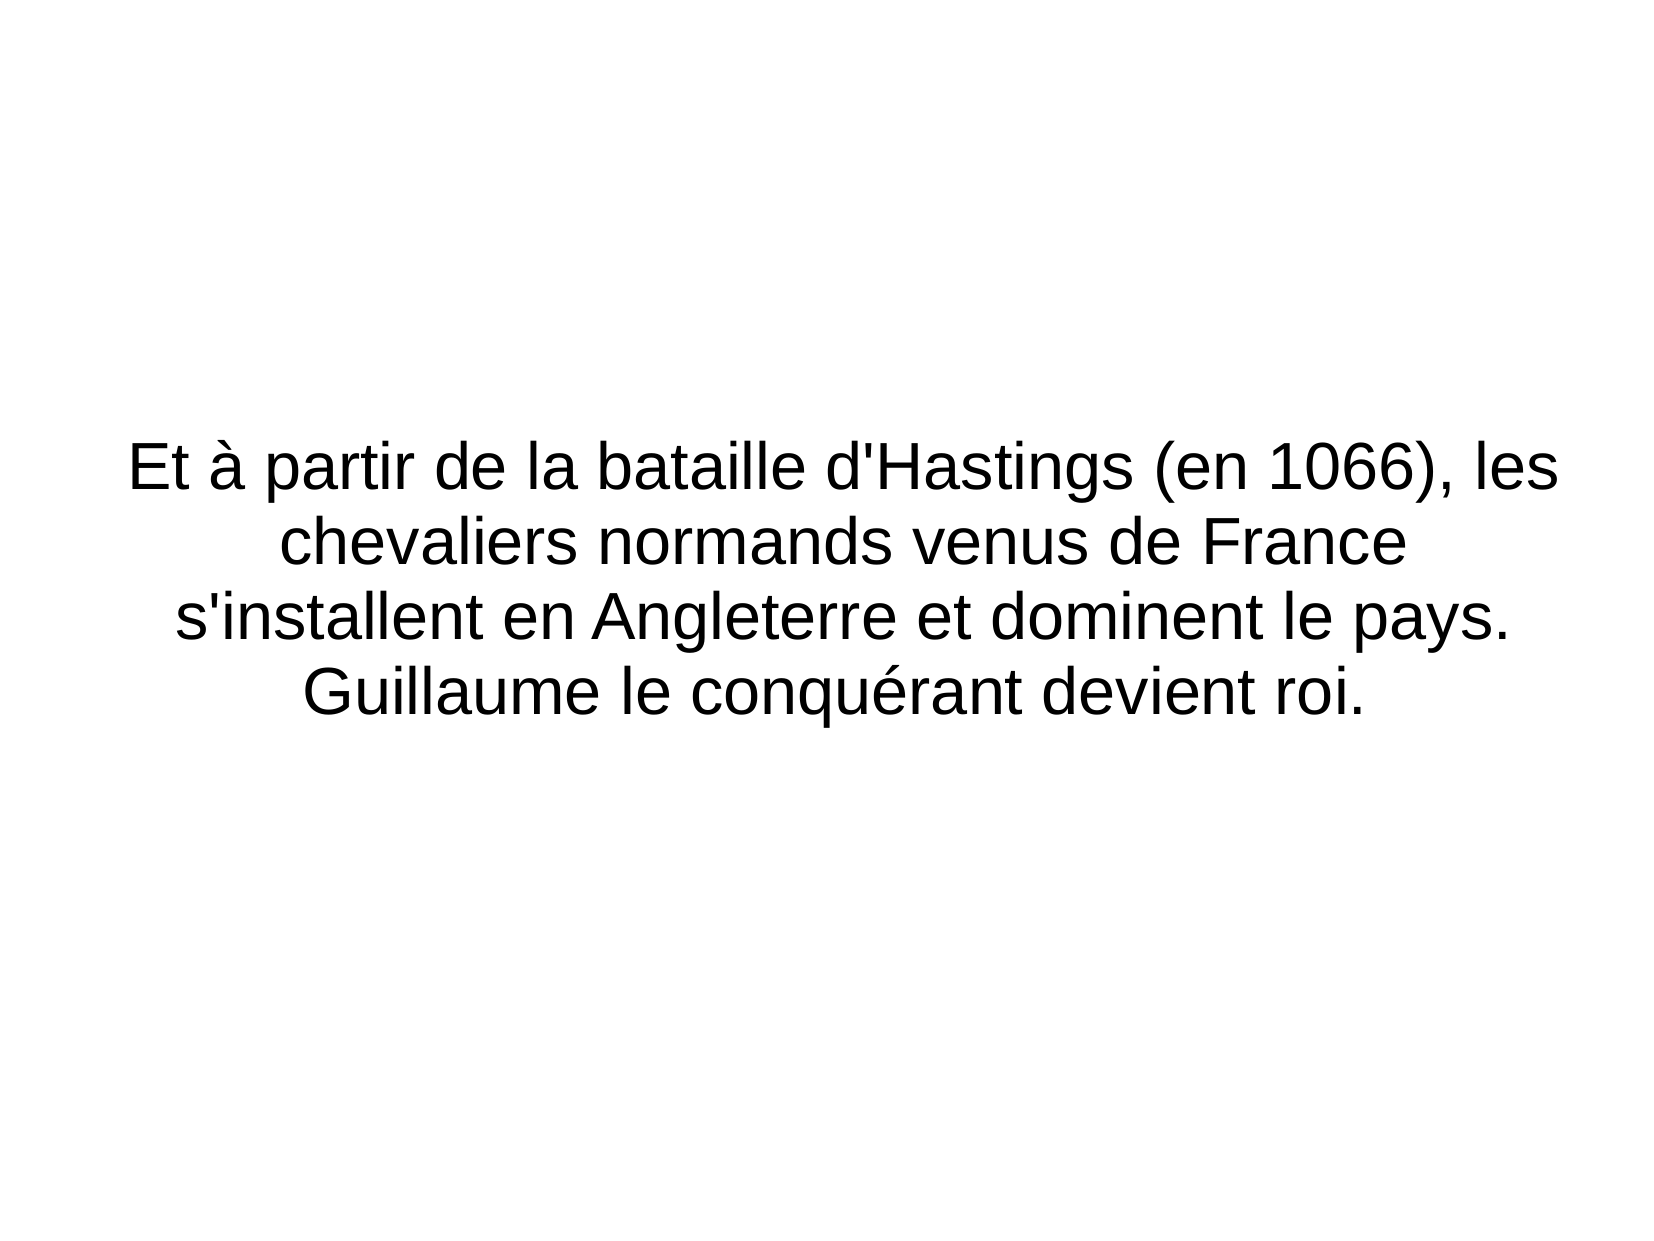

# Et à partir de la bataille d'Hastings (en 1066), les chevaliers normands venus de France s'installent en Angleterre et dominent le pays.
Guillaume le conquérant devient roi.